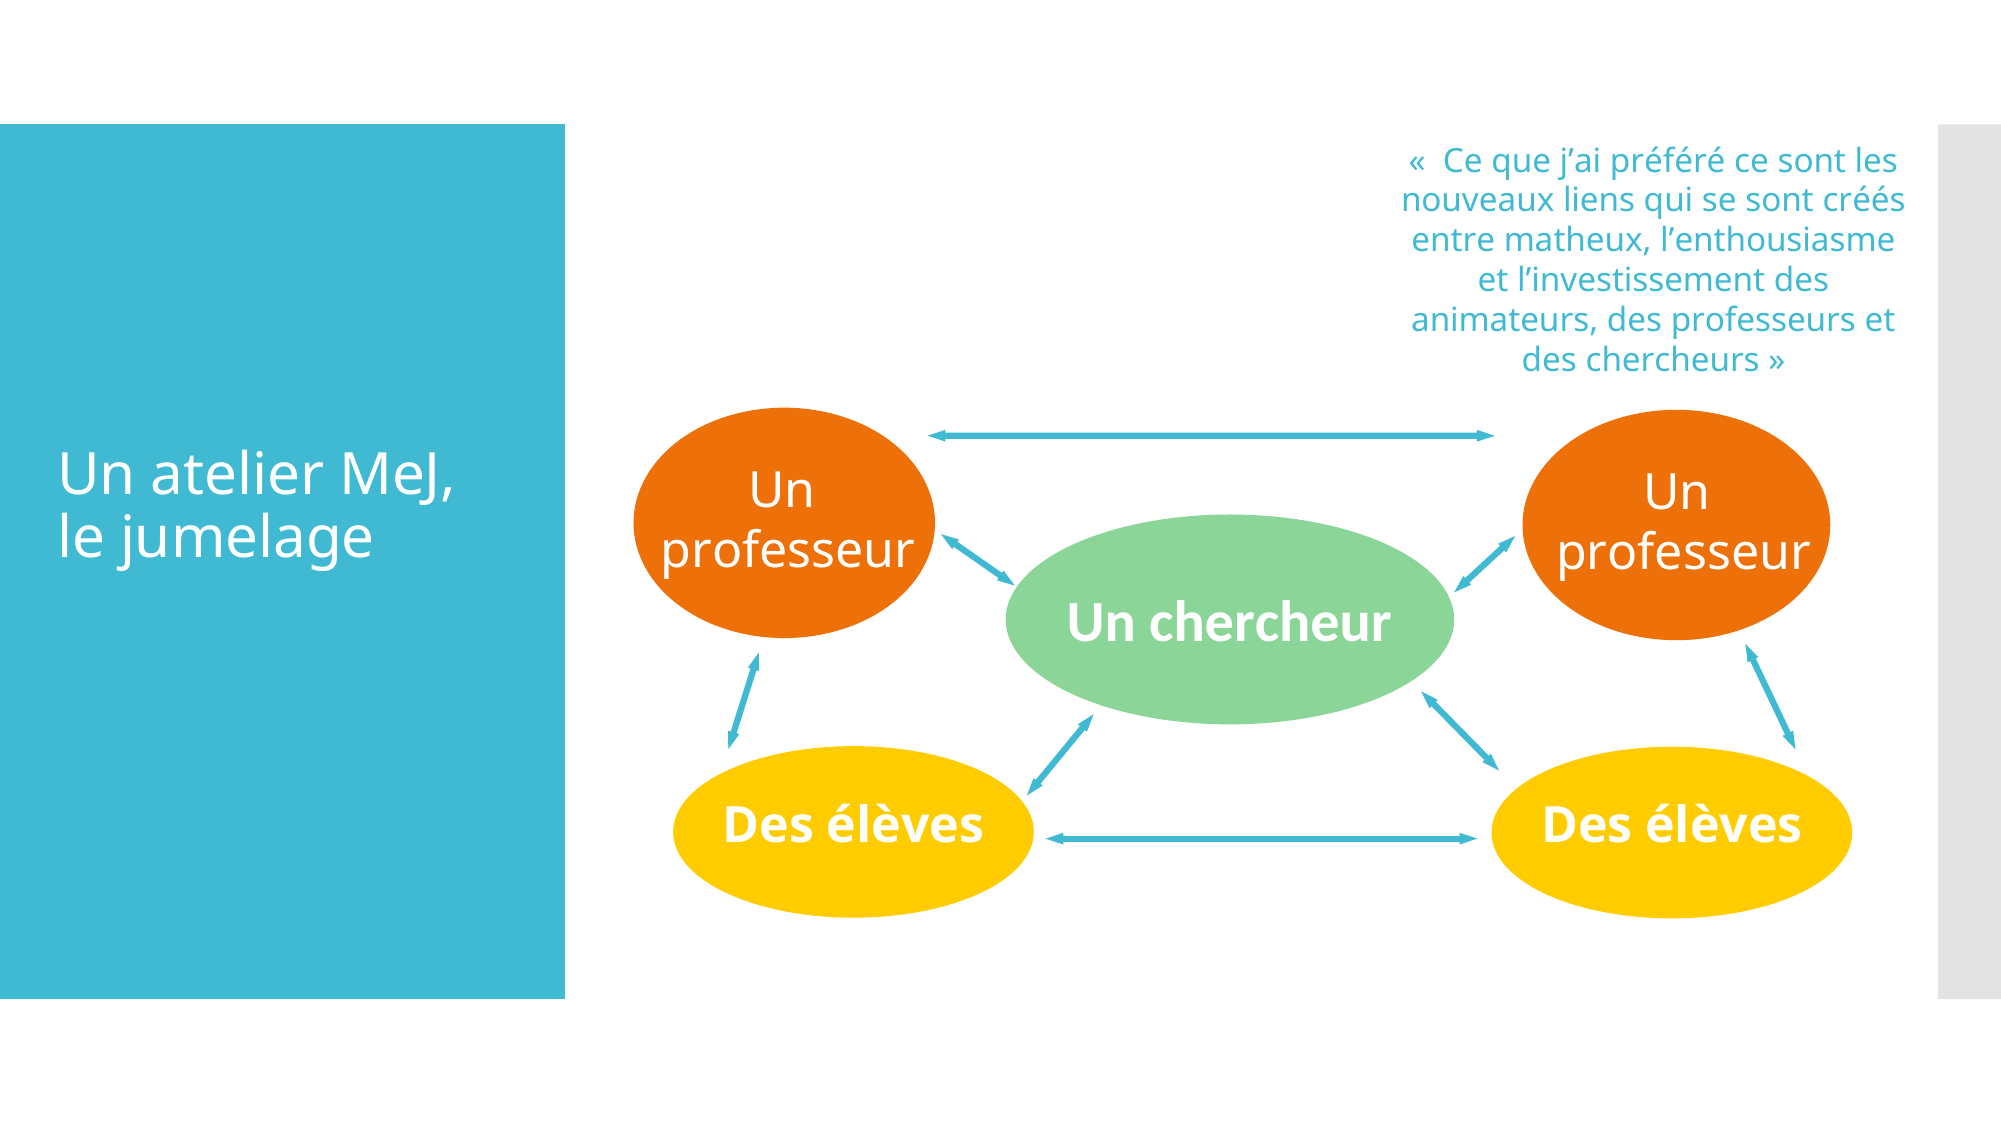

«  Ce que j’ai préféré ce sont les nouveaux liens qui se sont créés entre matheux, l’enthousiasme et l’investissement des animateurs, des professeurs et des chercheurs »
# Un atelier MeJ, le jumelage
Un
professeur
Un
professeur
Un chercheur
Des élèves
Des élèves